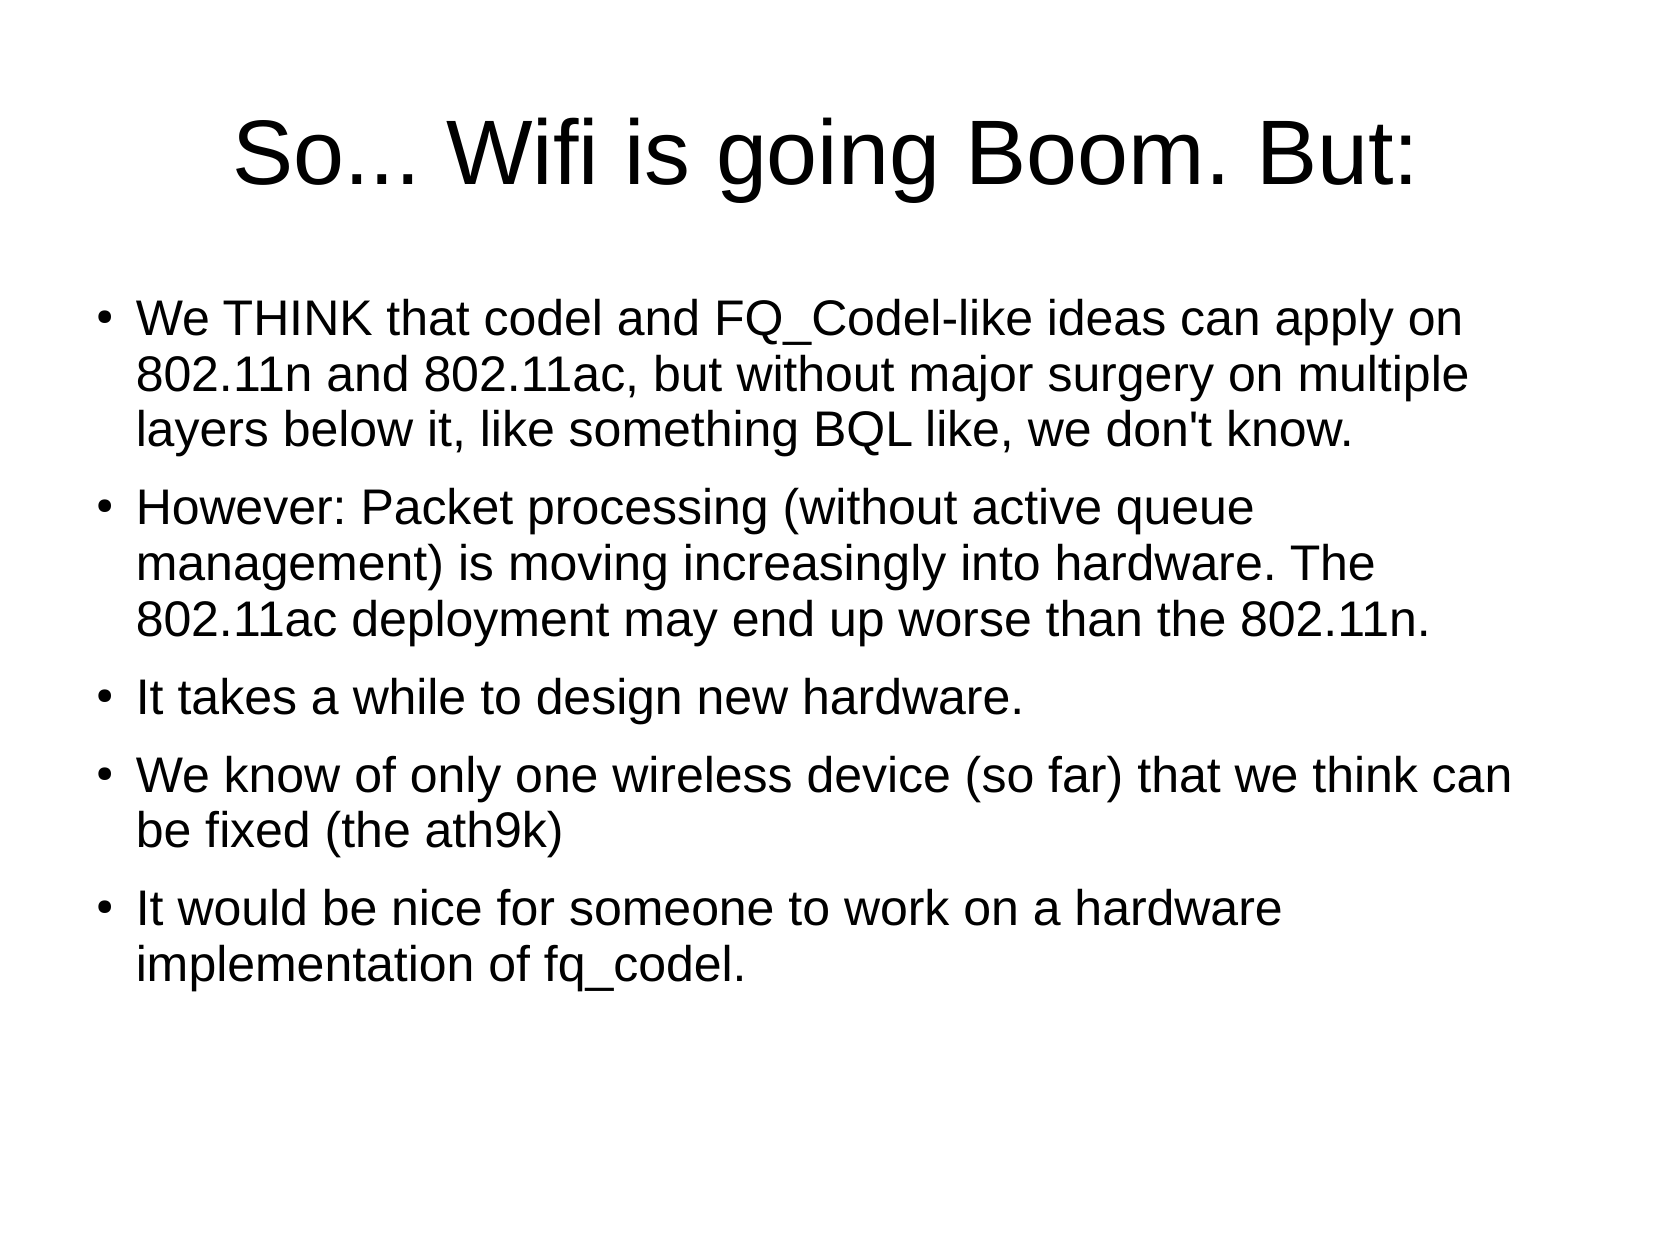

# So... Wifi is going Boom. But:
We THINK that codel and FQ_Codel-like ideas can apply on 802.11n and 802.11ac, but without major surgery on multiple layers below it, like something BQL like, we don't know.
However: Packet processing (without active queue management) is moving increasingly into hardware. The 802.11ac deployment may end up worse than the 802.11n.
It takes a while to design new hardware.
We know of only one wireless device (so far) that we think can be fixed (the ath9k)
It would be nice for someone to work on a hardware implementation of fq_codel.